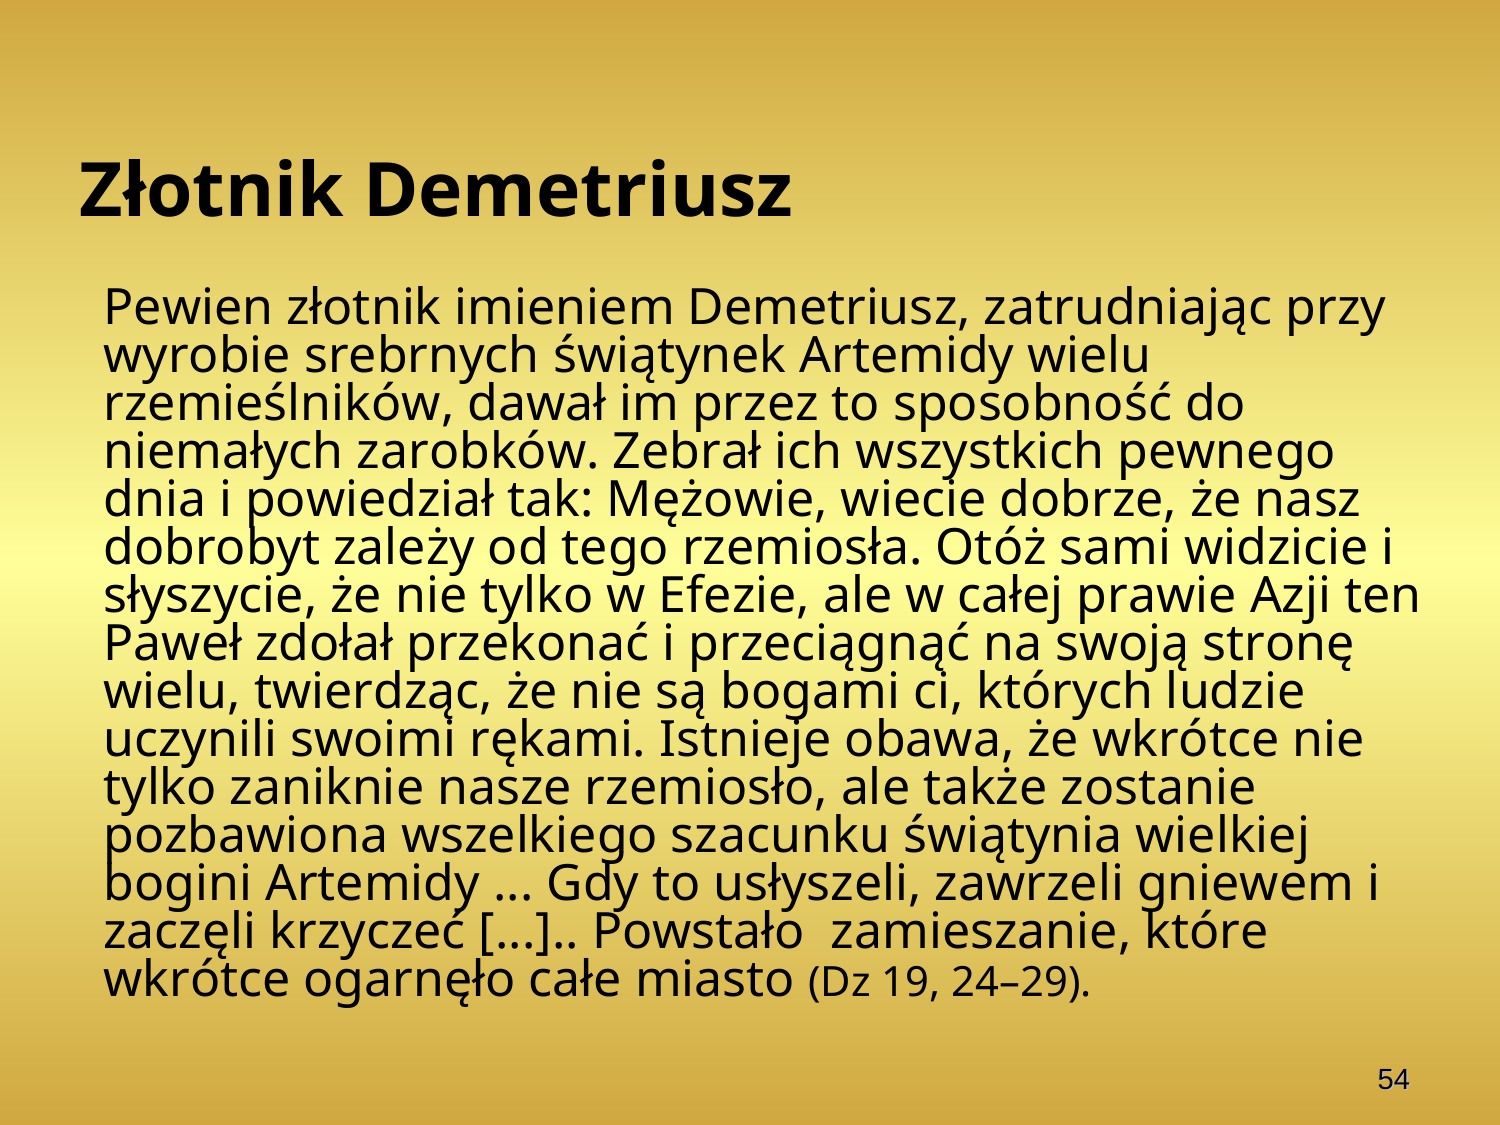

# Złotnik Demetriusz
Pewien złotnik imieniem Demetriusz, zatrudniając przy wyrobie srebrnych świątynek Artemidy wielu rzemieślników, dawał im przez to sposobność do niemałych zarobków. Zebrał ich wszystkich pewnego dnia i powiedział tak: Mężowie, wiecie dobrze, że nasz dobrobyt zależy od tego rzemiosła. Otóż sami widzicie i słyszycie, że nie tylko w Efezie, ale w całej prawie Azji ten Paweł zdołał przekonać i przeciągnąć na swoją stronę wielu, twierdząc, że nie są bogami ci, których ludzie uczynili swoimi rękami. Istnieje obawa, że wkrótce nie tylko zaniknie nasze rzemiosło, ale także zostanie pozbawiona wszelkiego szacunku świątynia wielkiej bogini Artemidy ... Gdy to usłyszeli, zawrzeli gniewem i zaczęli krzyczeć [...].. Powstało zamieszanie, które wkrótce ogarnęło całe miasto (Dz 19, 24–29).